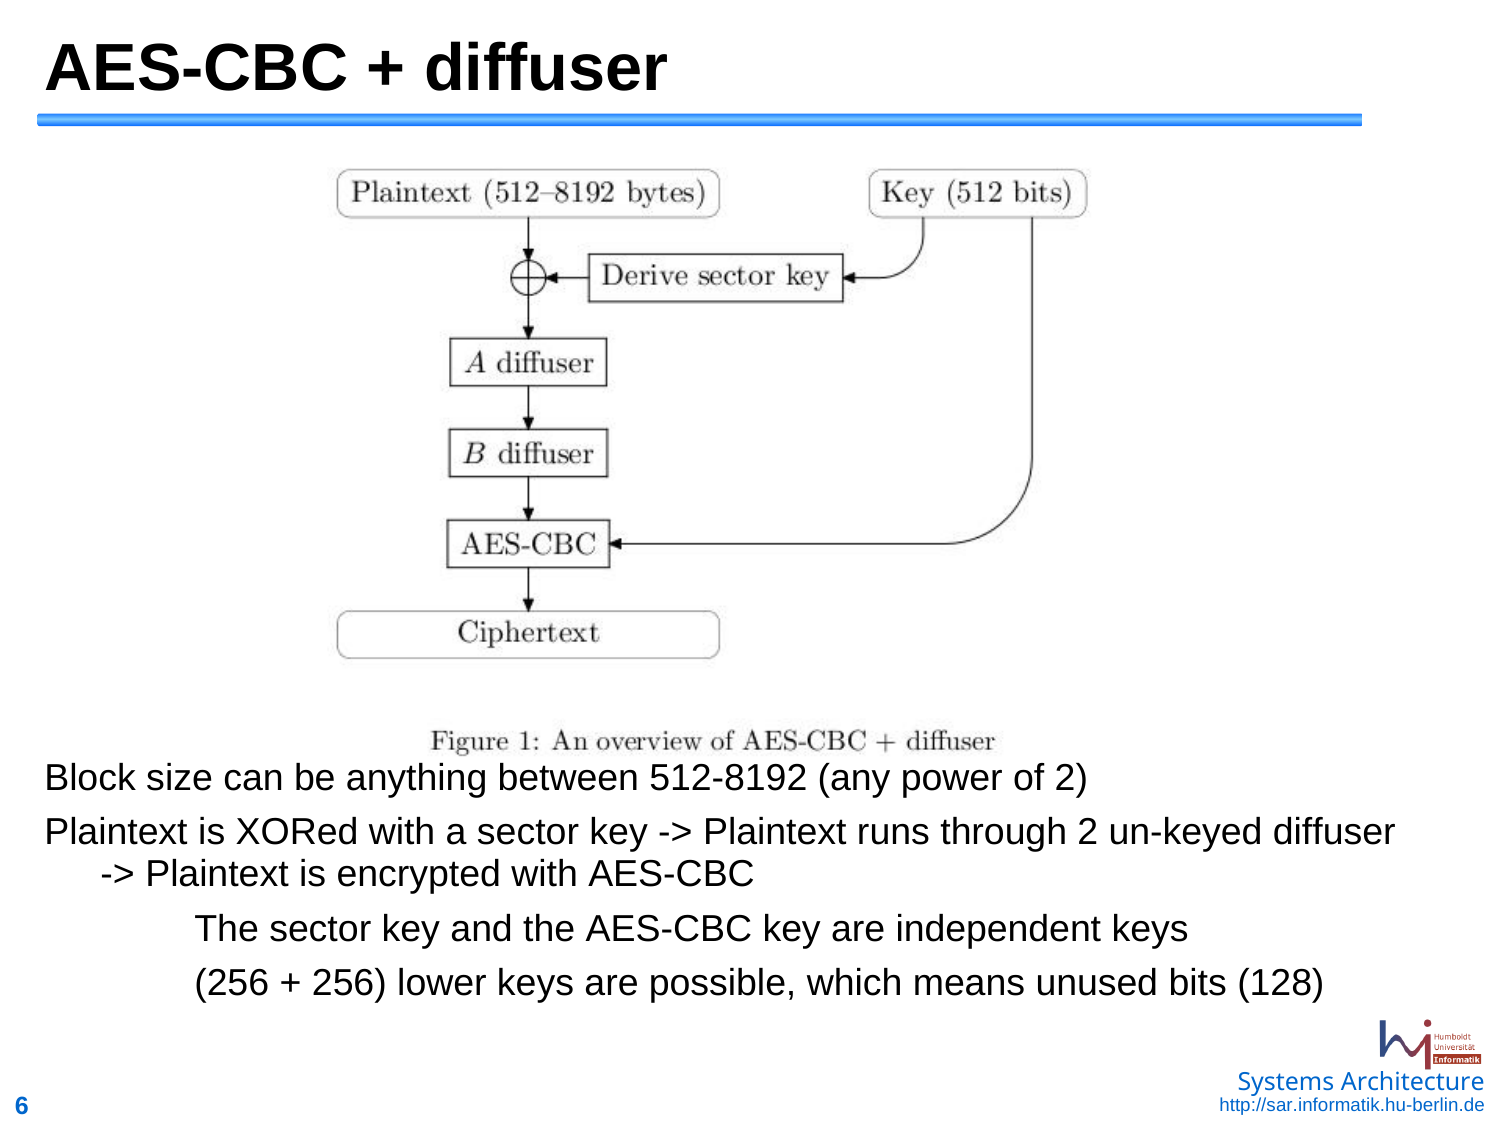

# AES-CBC + diffuser
Block size can be anything between 512-8192 (any power of 2)
Plaintext is XORed with a sector key -> Plaintext runs through 2 un-keyed diffuser -> Plaintext is encrypted with AES-CBC
The sector key and the AES-CBC key are independent keys
(256 + 256) lower keys are possible, which means unused bits (128)